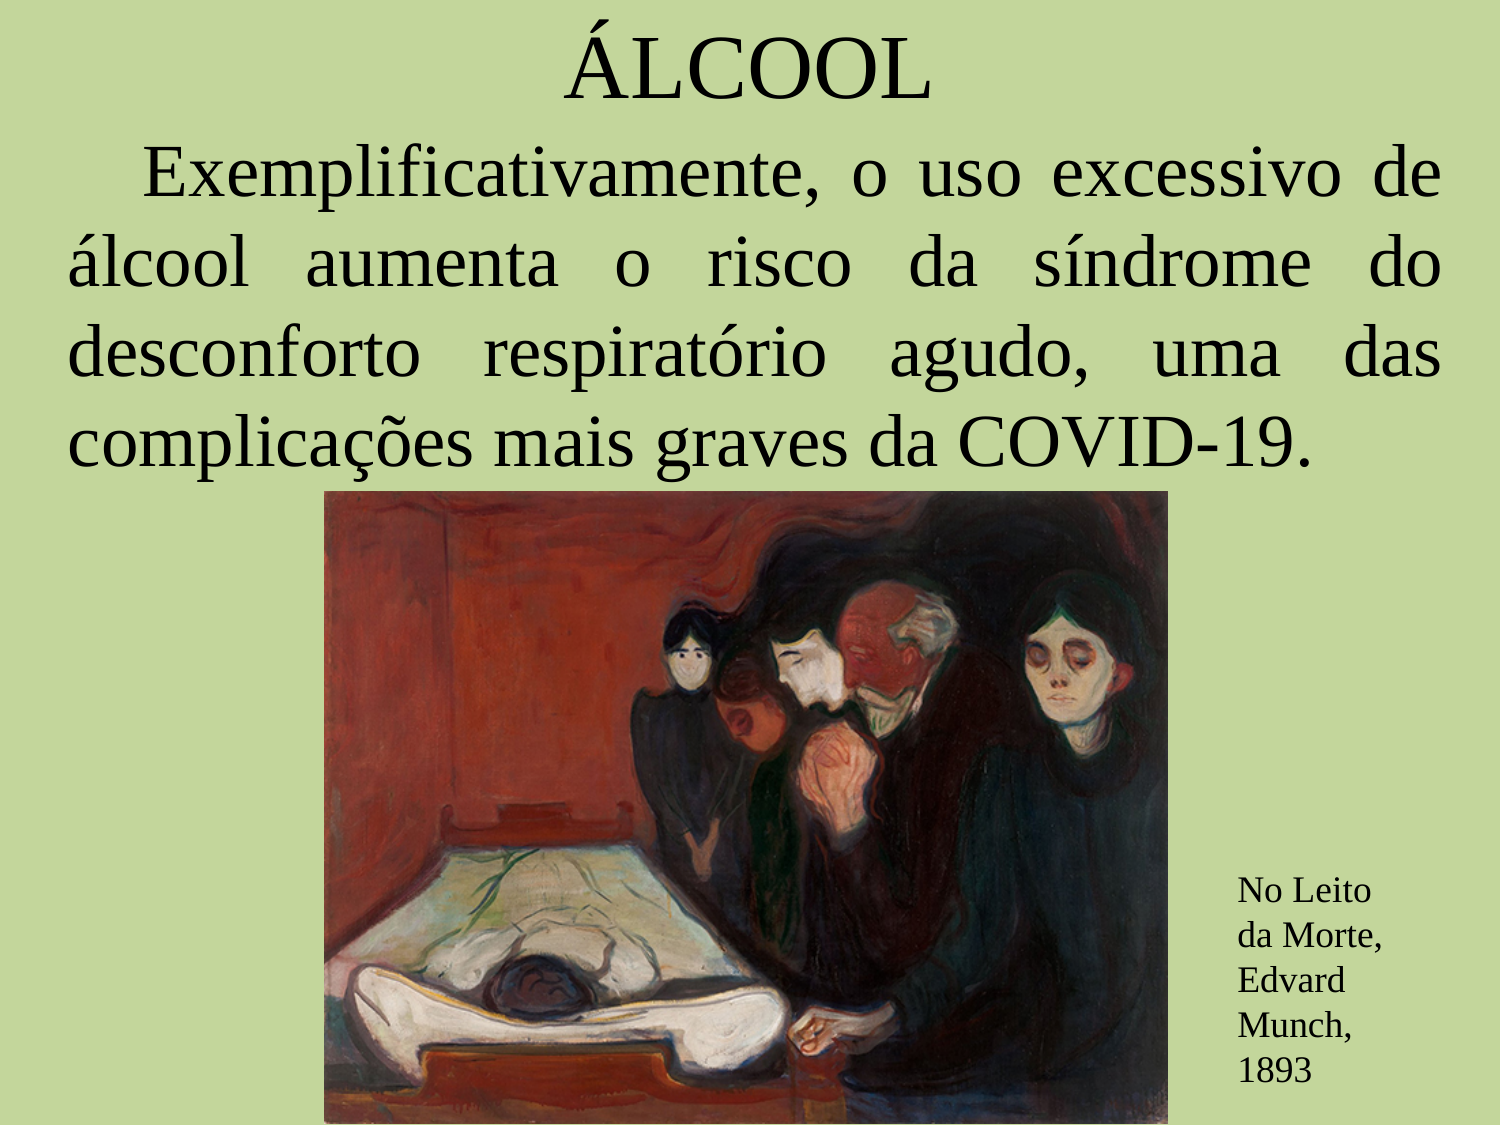

ÁLCOOL
Exemplificativamente, o uso excessivo de álcool aumenta o risco da síndrome do desconforto respiratório agudo, uma das complicações mais graves da COVID-19.
No Leito da Morte, Edvard Munch, 1893